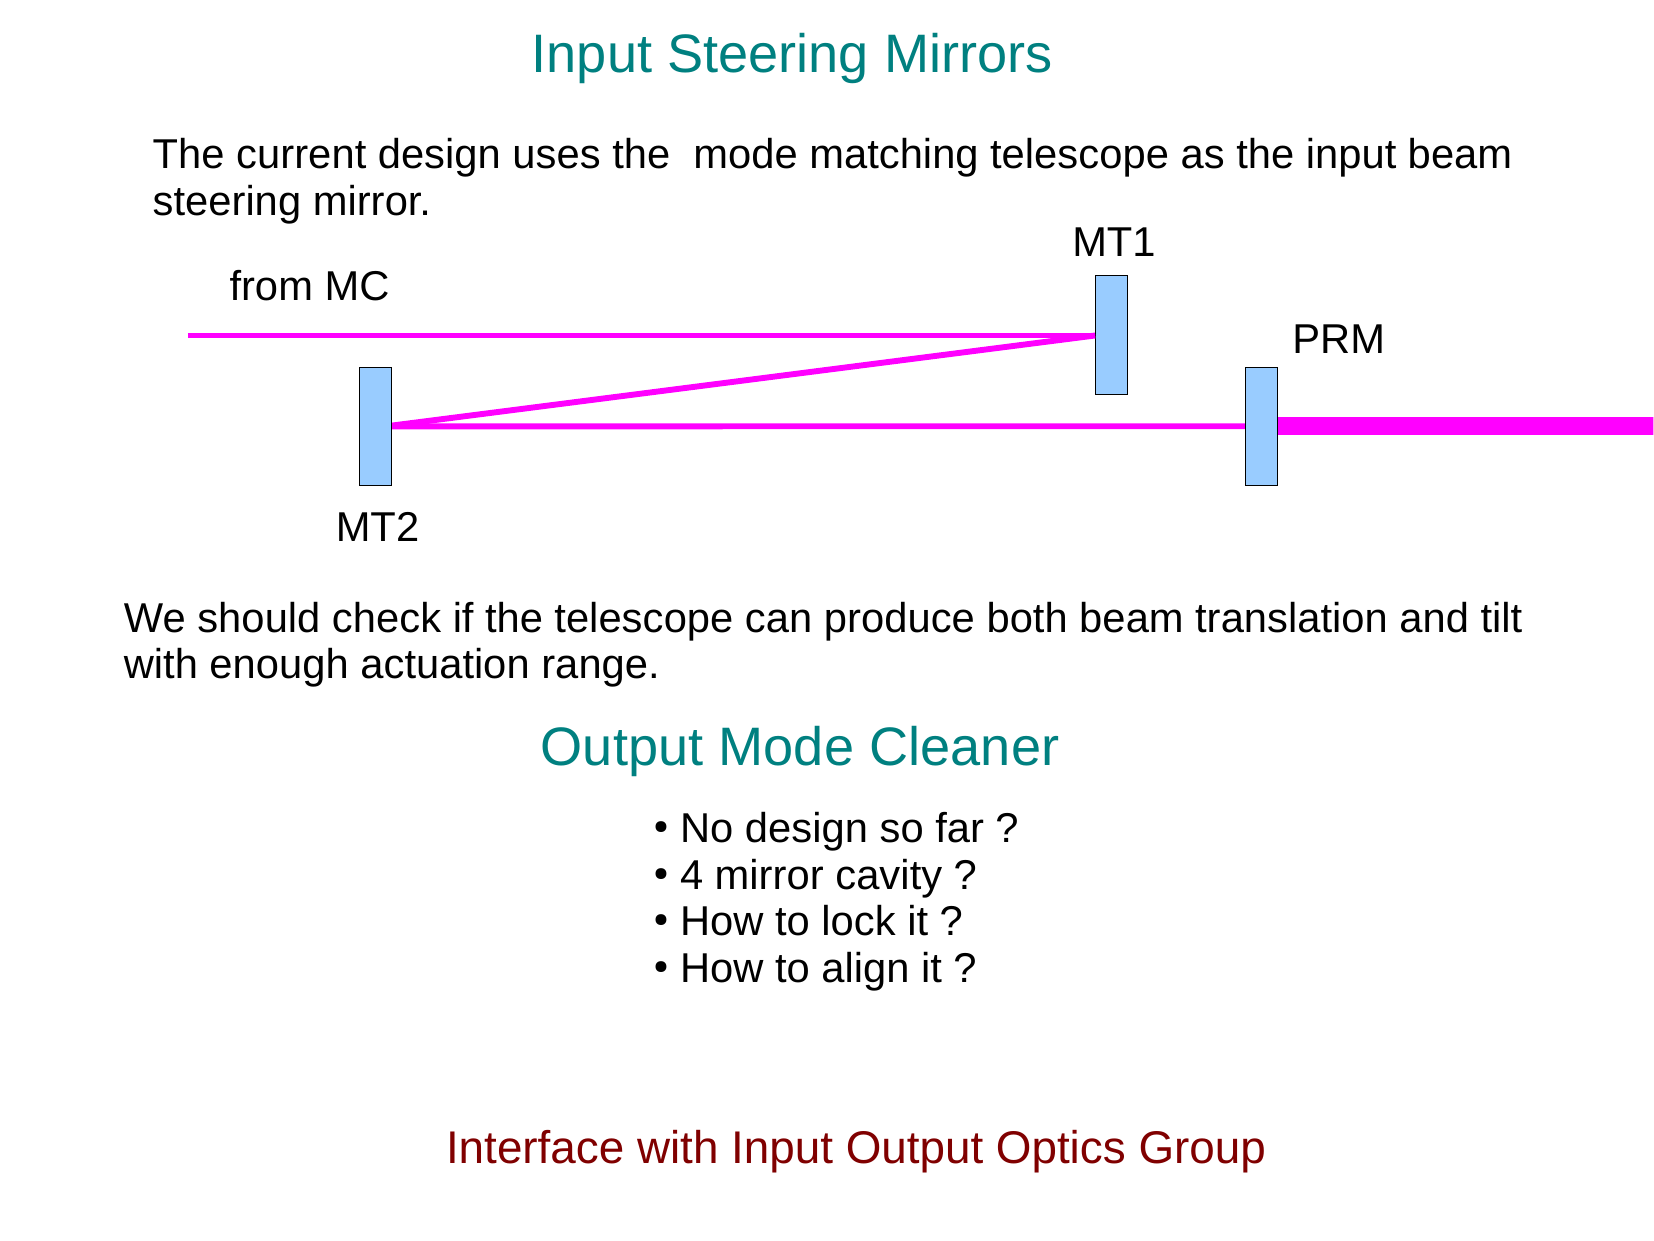

Input Steering Mirrors
The current design uses the mode matching telescope as the input beam
steering mirror.
MT1
from MC
PRM
MT2
We should check if the telescope can produce both beam translation and tilt
with enough actuation range.
Output Mode Cleaner
 No design so far ?
 4 mirror cavity ?
 How to lock it ?
 How to align it ?
Interface with Input Output Optics Group